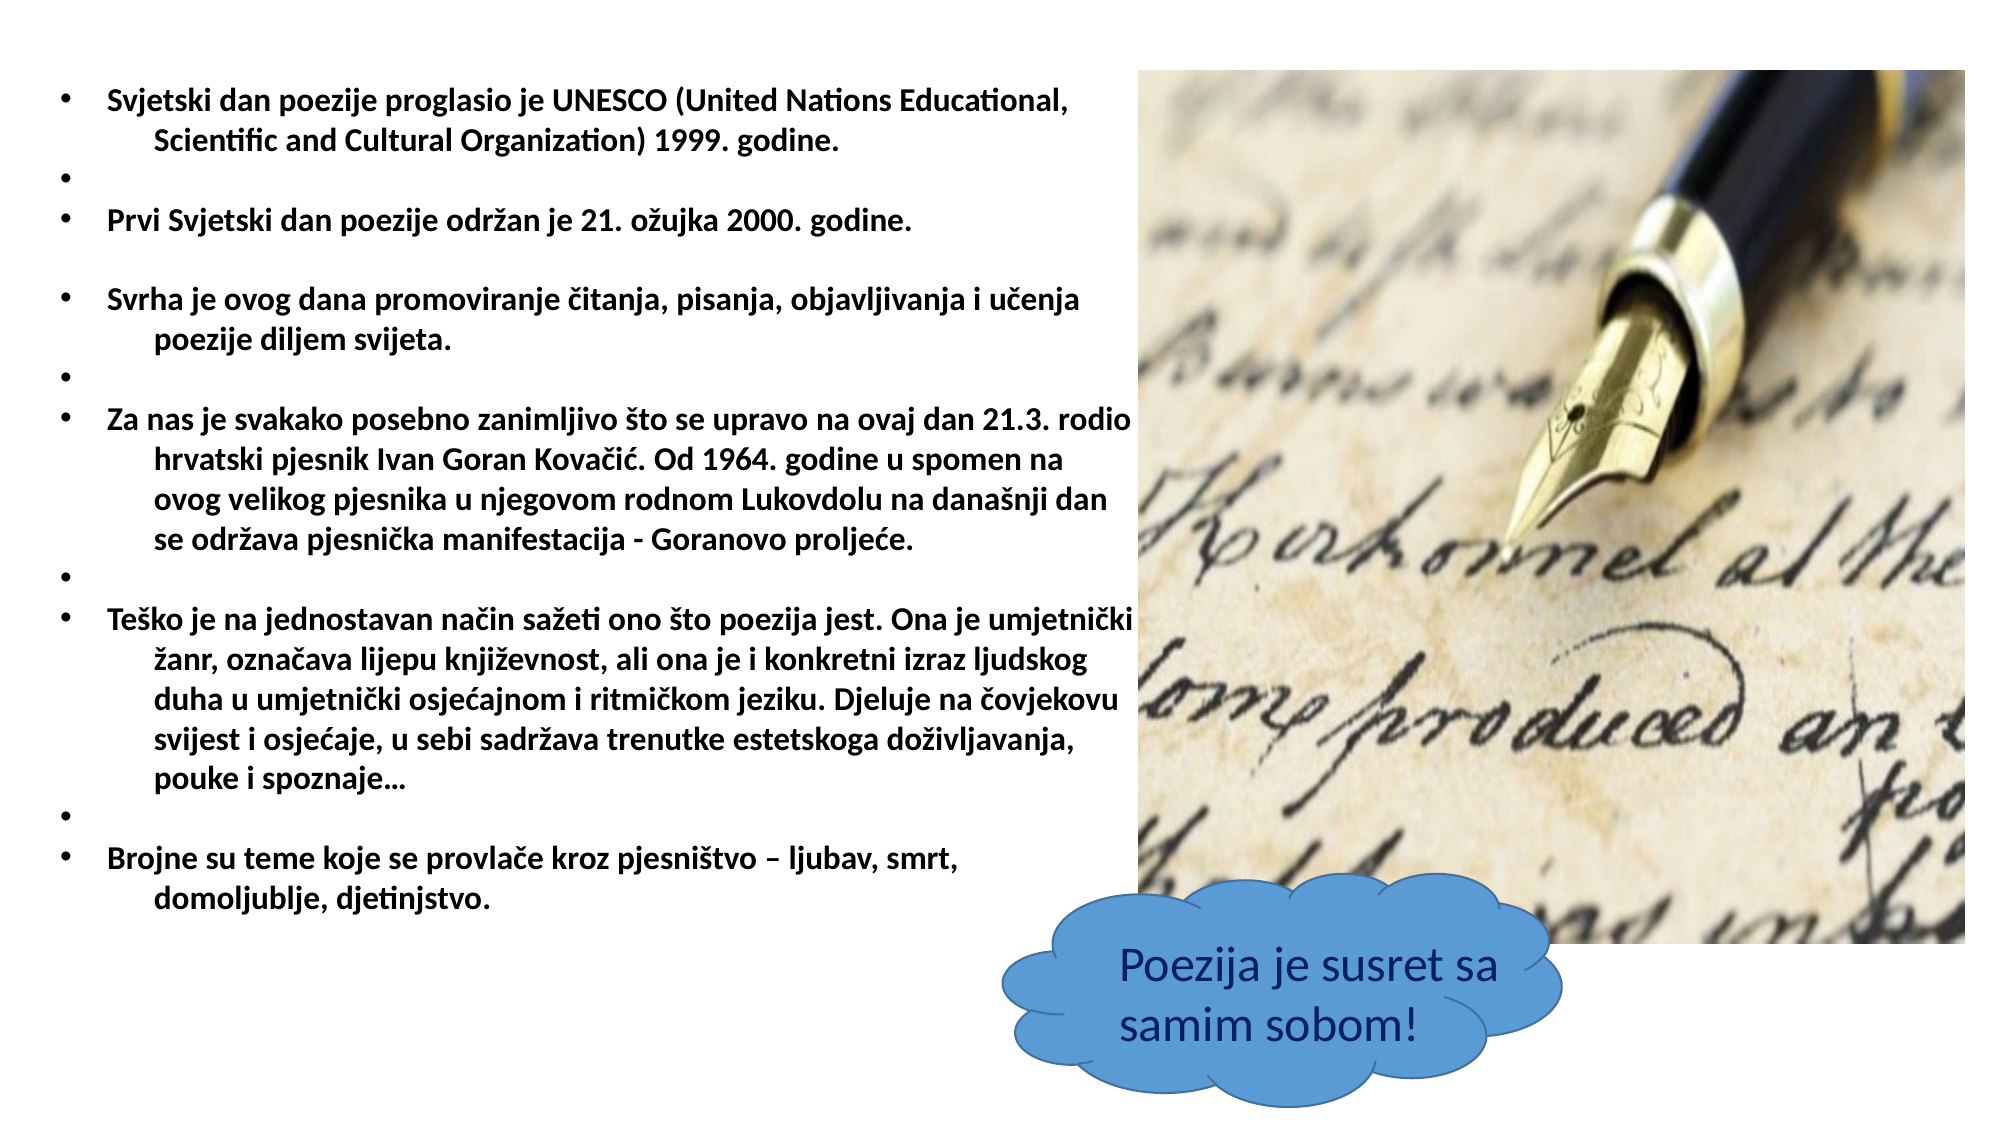

Svjetski dan poezije proglasio je UNESCO (United Nations Educational, Scientific and Cultural Organization) 1999. godine.
Prvi Svjetski dan poezije održan je 21. ožujka 2000. godine.
Svrha je ovog dana promoviranje čitanja, pisanja, objavljivanja i učenja poezije diljem svijeta.
Za nas je svakako posebno zanimljivo što se upravo na ovaj dan 21.3. rodio hrvatski pjesnik Ivan Goran Kovačić. Od 1964. godine u spomen na ovog velikog pjesnika u njegovom rodnom Lukovdolu na današnji dan se održava pjesnička manifestacija - Goranovo proljeće.
Teško je na jednostavan način sažeti ono što poezija jest. Ona je umjetnički žanr, označava lijepu književnost, ali ona je i konkretni izraz ljudskog duha u umjetnički osjećajnom i ritmičkom jeziku. Djeluje na čovjekovu svijest i osjećaje, u sebi sadržava trenutke estetskoga doživljavanja, pouke i spoznaje…
Brojne su teme koje se provlače kroz pjesništvo – ljubav, smrt, domoljublje, djetinjstvo.
Poezija je susret sa samim sobom!